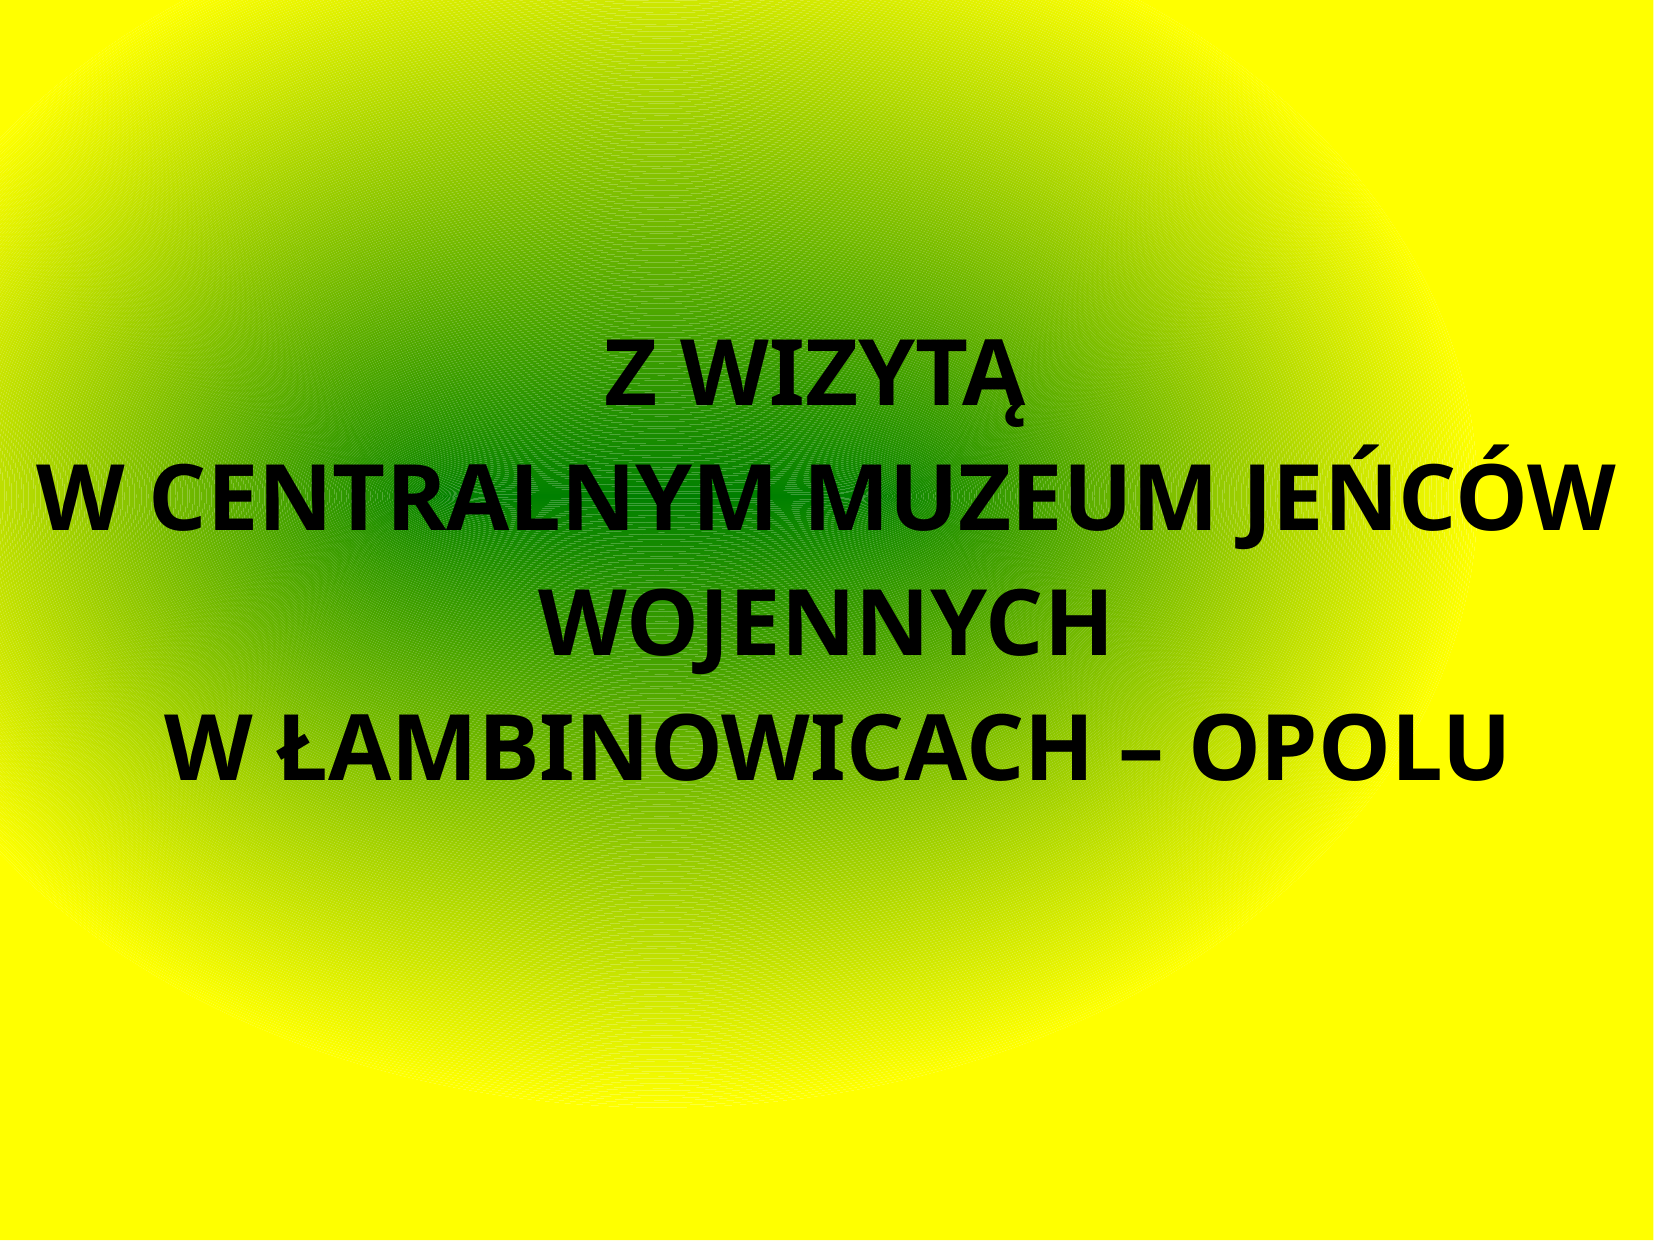

# Z WIZYTĄ W CENTRALNYM MUZEUM JEŃCÓW WOJENNYCH W ŁAMBINOWICACH – OPOLU